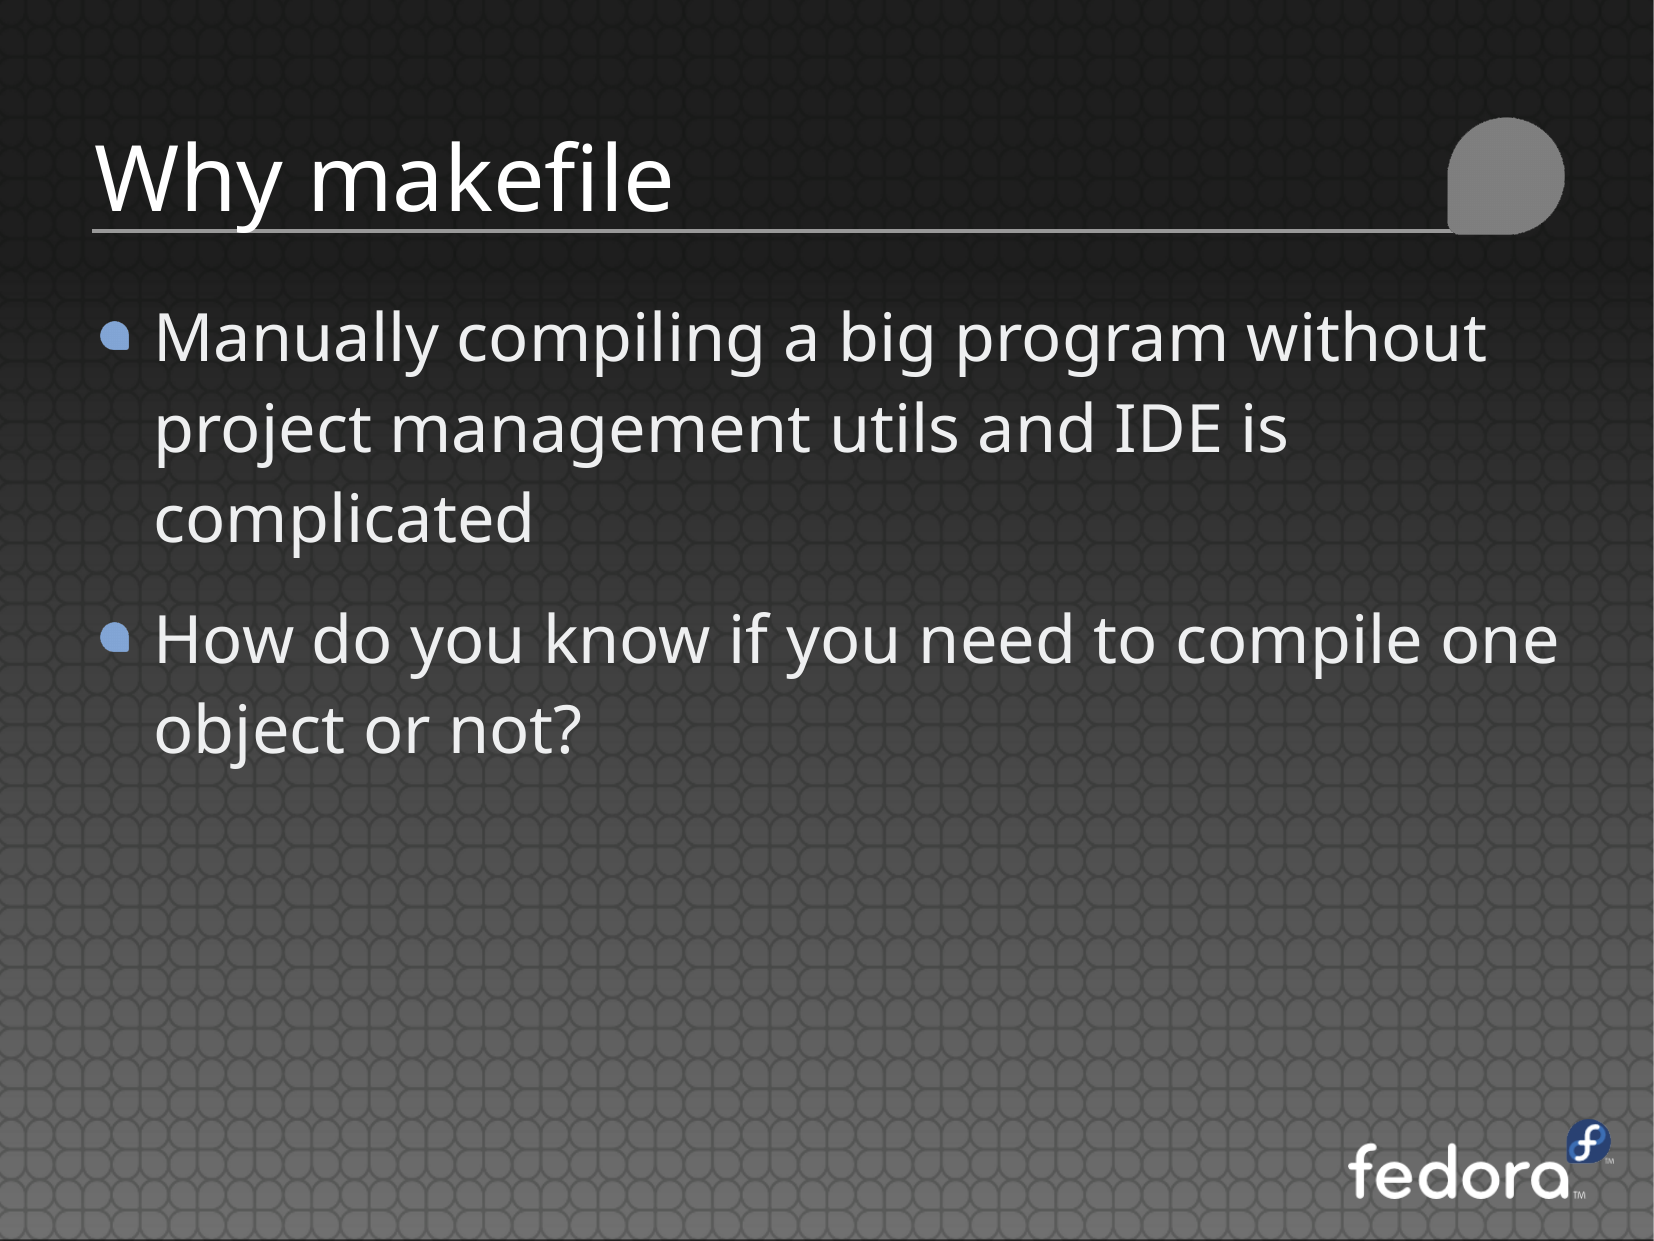

Why makefile
# Manually compiling a big program without project management utils and IDE is complicated
How do you know if you need to compile one object or not?